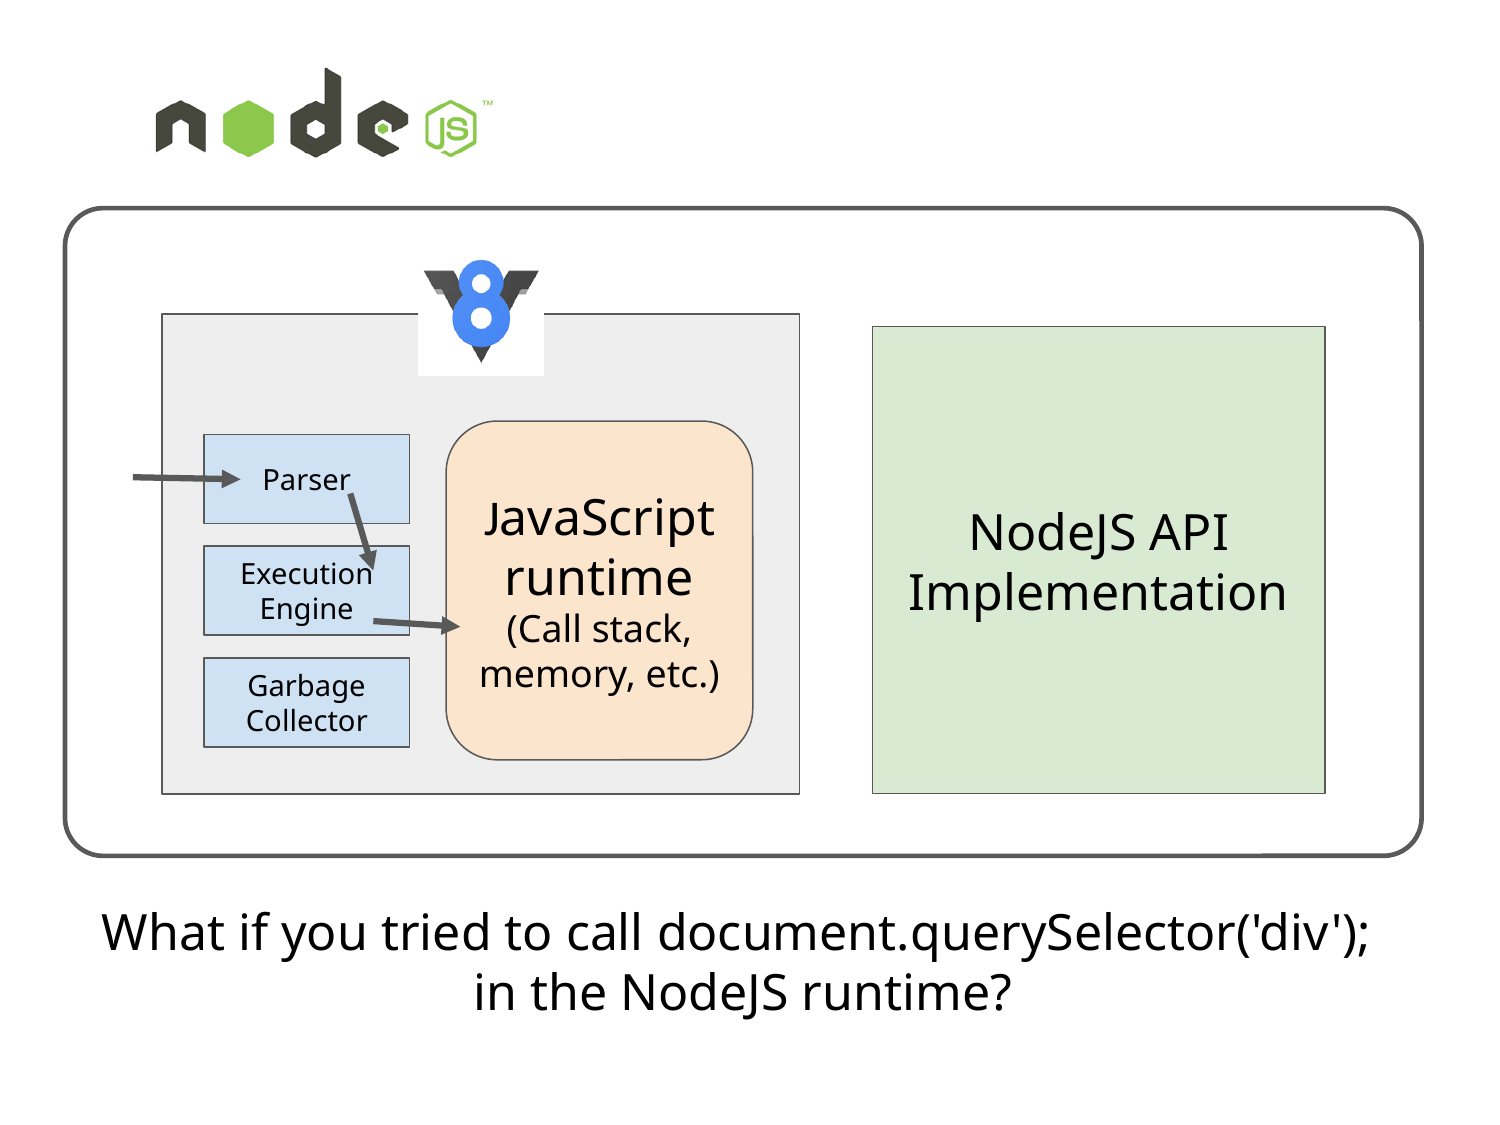

JavaScript runtime
(Call stack, memory, etc.)
Parser
Execution Engine
Garbage Collector
NodeJS API Implementation
What if you tried to call document.querySelector('div');
in the NodeJS runtime?